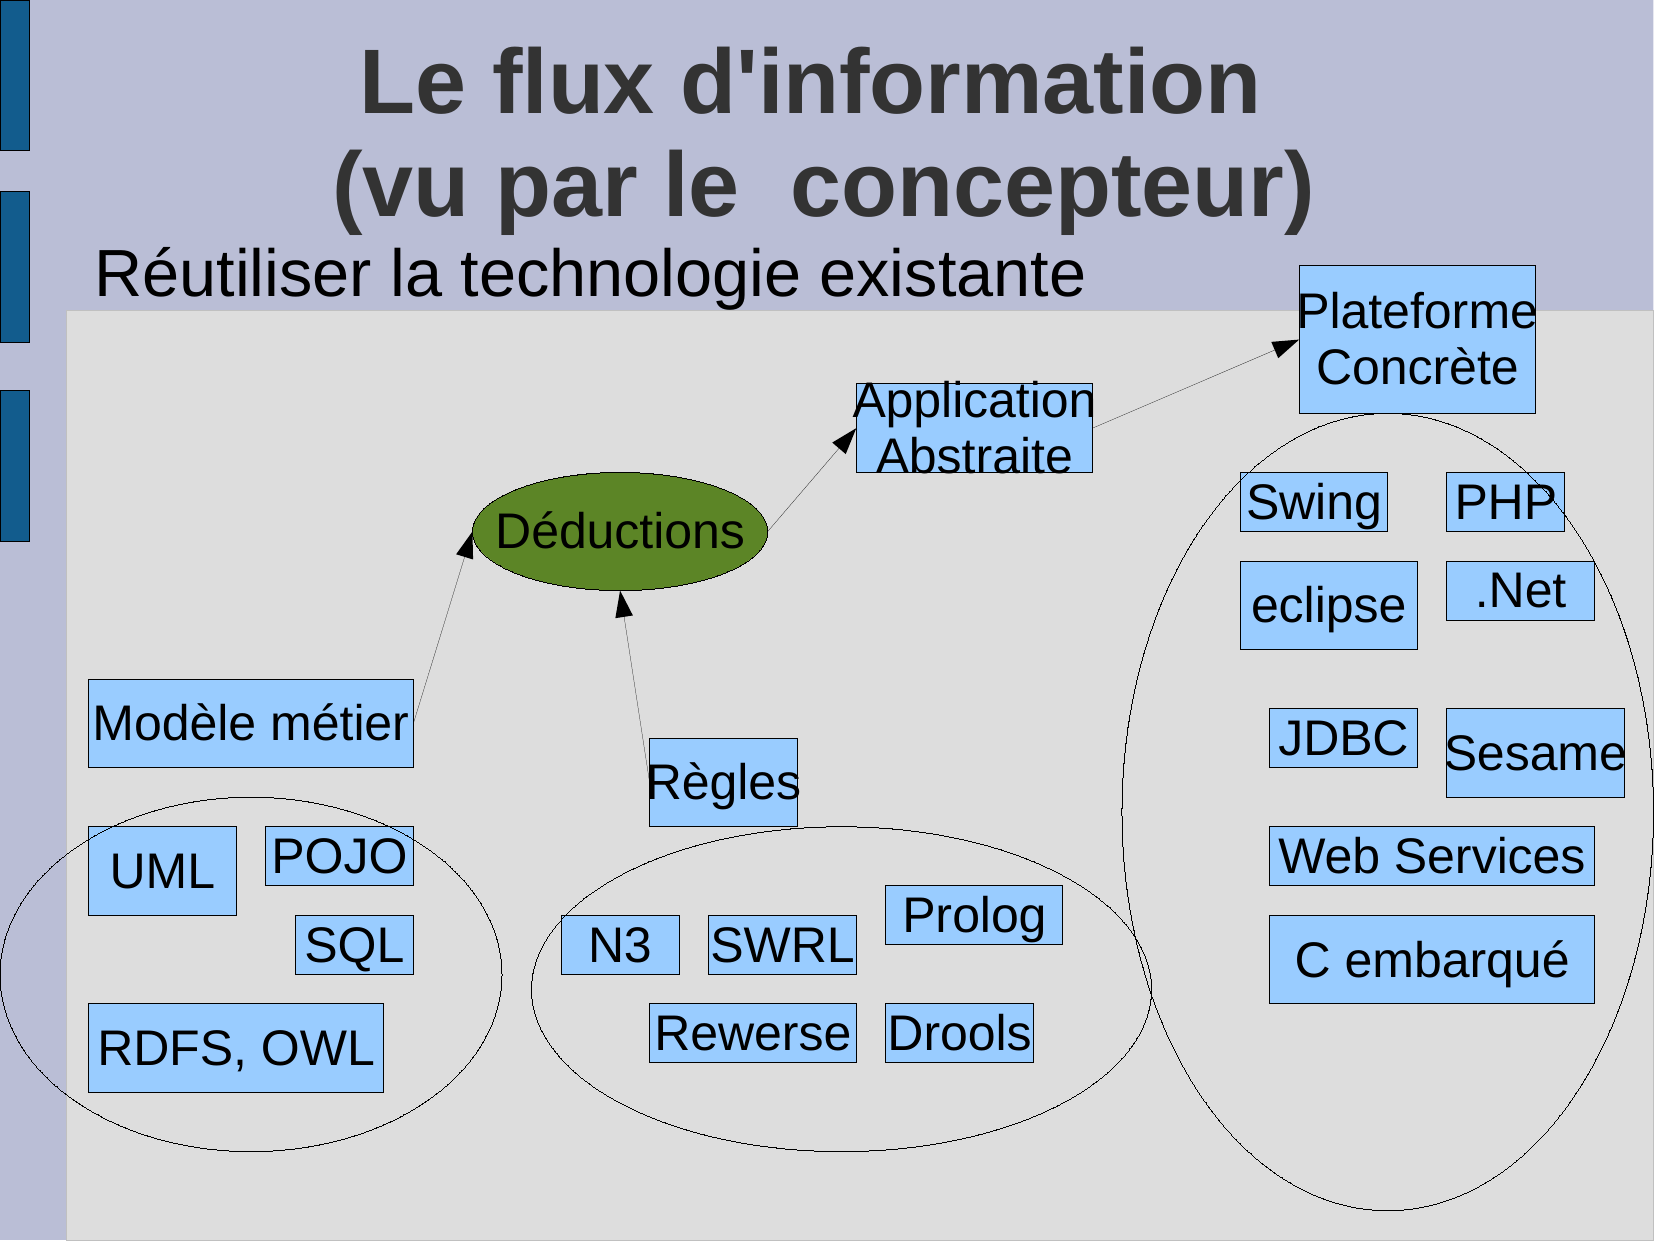

# Le flux d'information (vu par le concepteur)
Réutiliser la technologie existante
Plateforme
Concrète
Application
Abstraite
Déductions
Swing
PHP
eclipse
.Net
Modèle métier
JDBC
Sesame
Règles
UML
POJO
Web Services
Prolog
SQL
N3
SWRL
C embarqué
RDFS, OWL
Rewerse
Drools